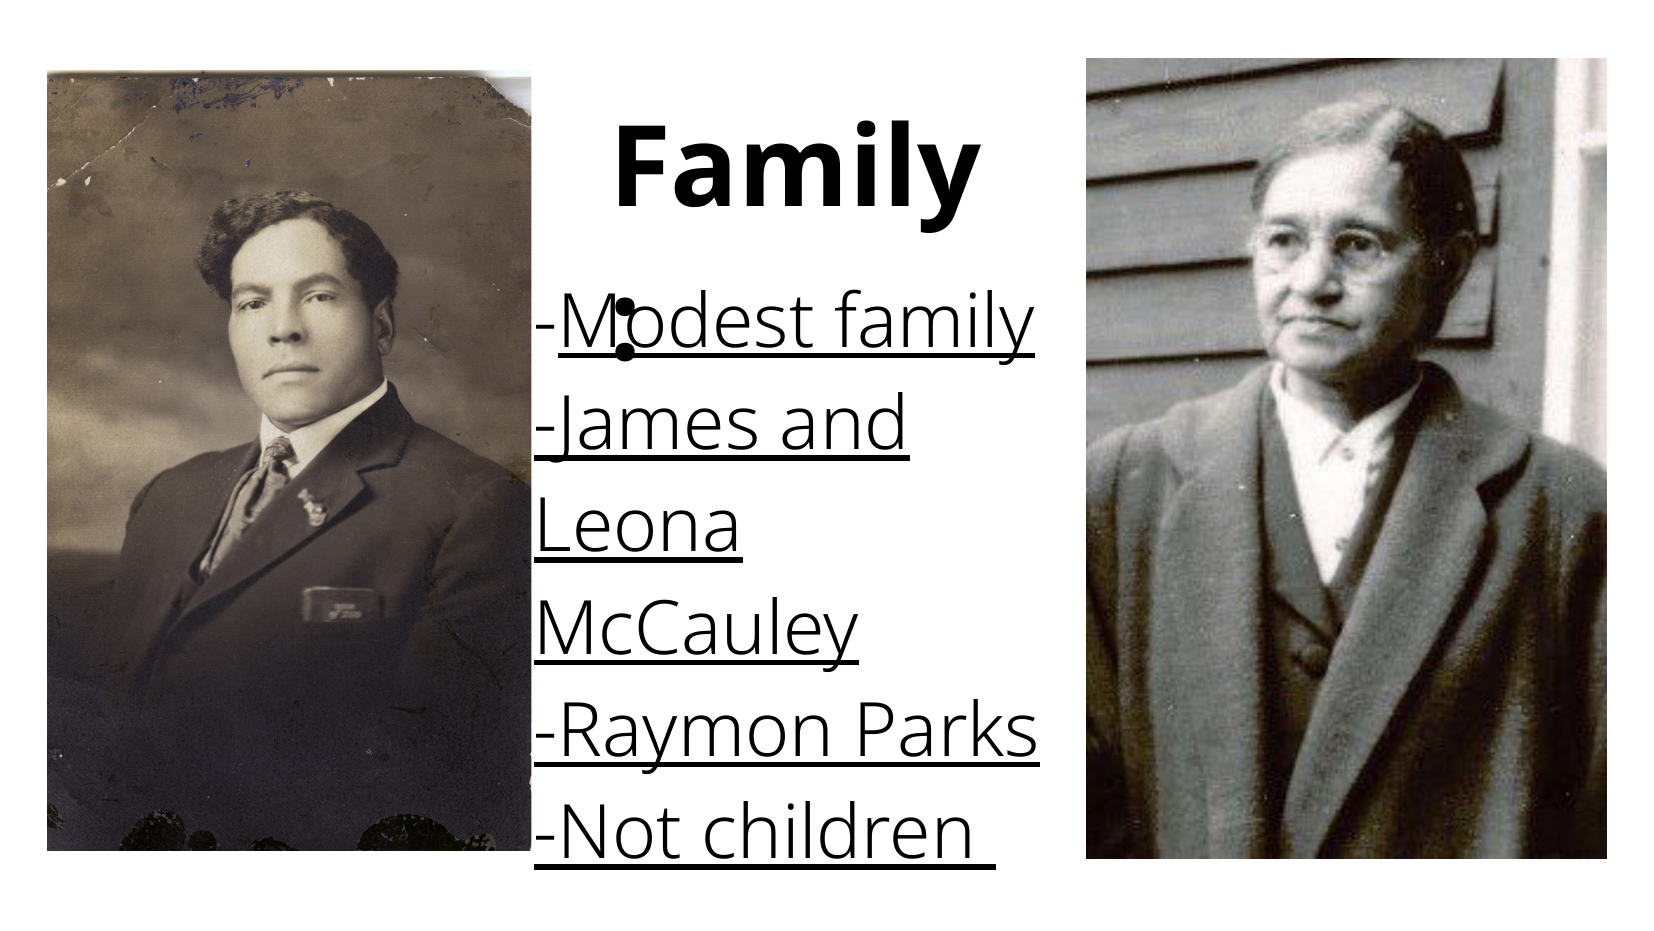

Family :
-Modest family
-James and Leona McCauley
-Raymon Parks
-Not children